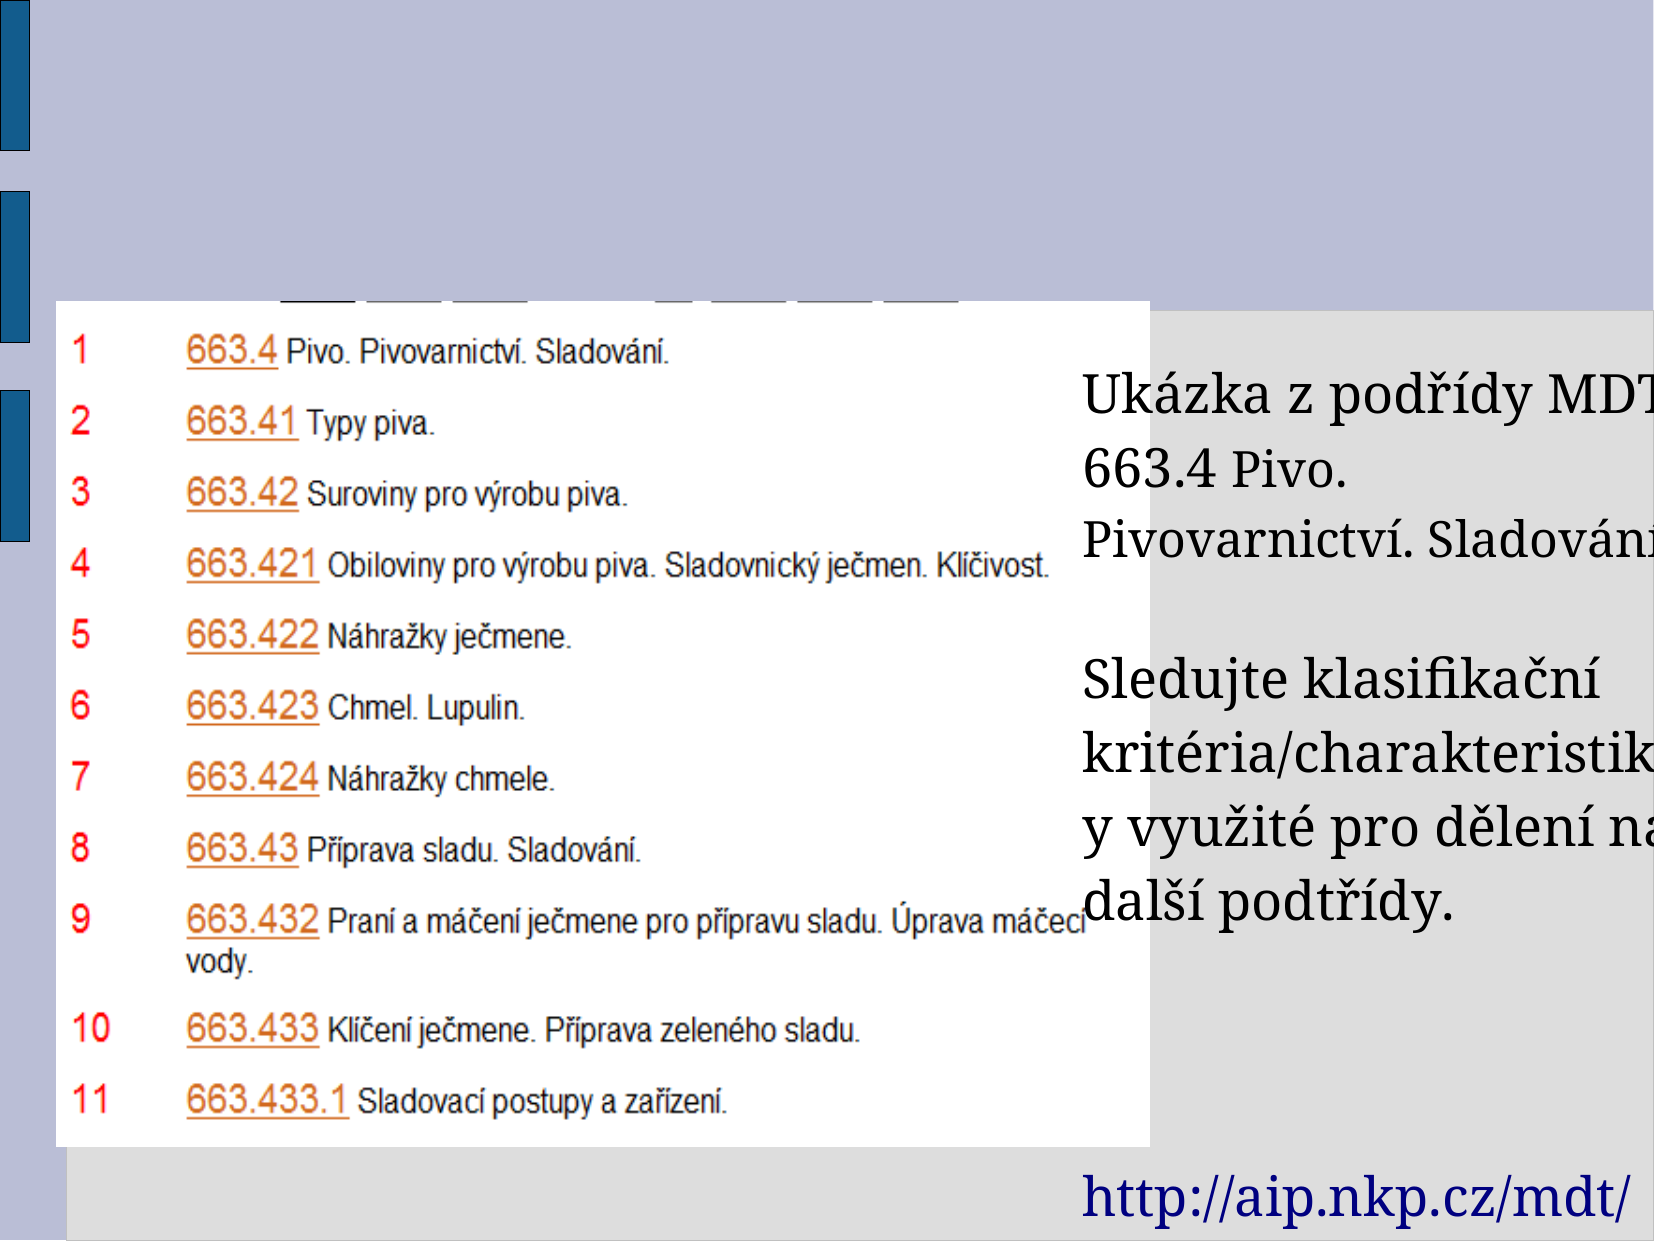

# Ukázka z podřídy MDT 663.4 Pivo. Pivovarnictví. Sladování.
Sledujte klasifikační kritéria/charakteristiky využité pro dělení na další podtřídy.
http://aip.nkp.cz/mdt/